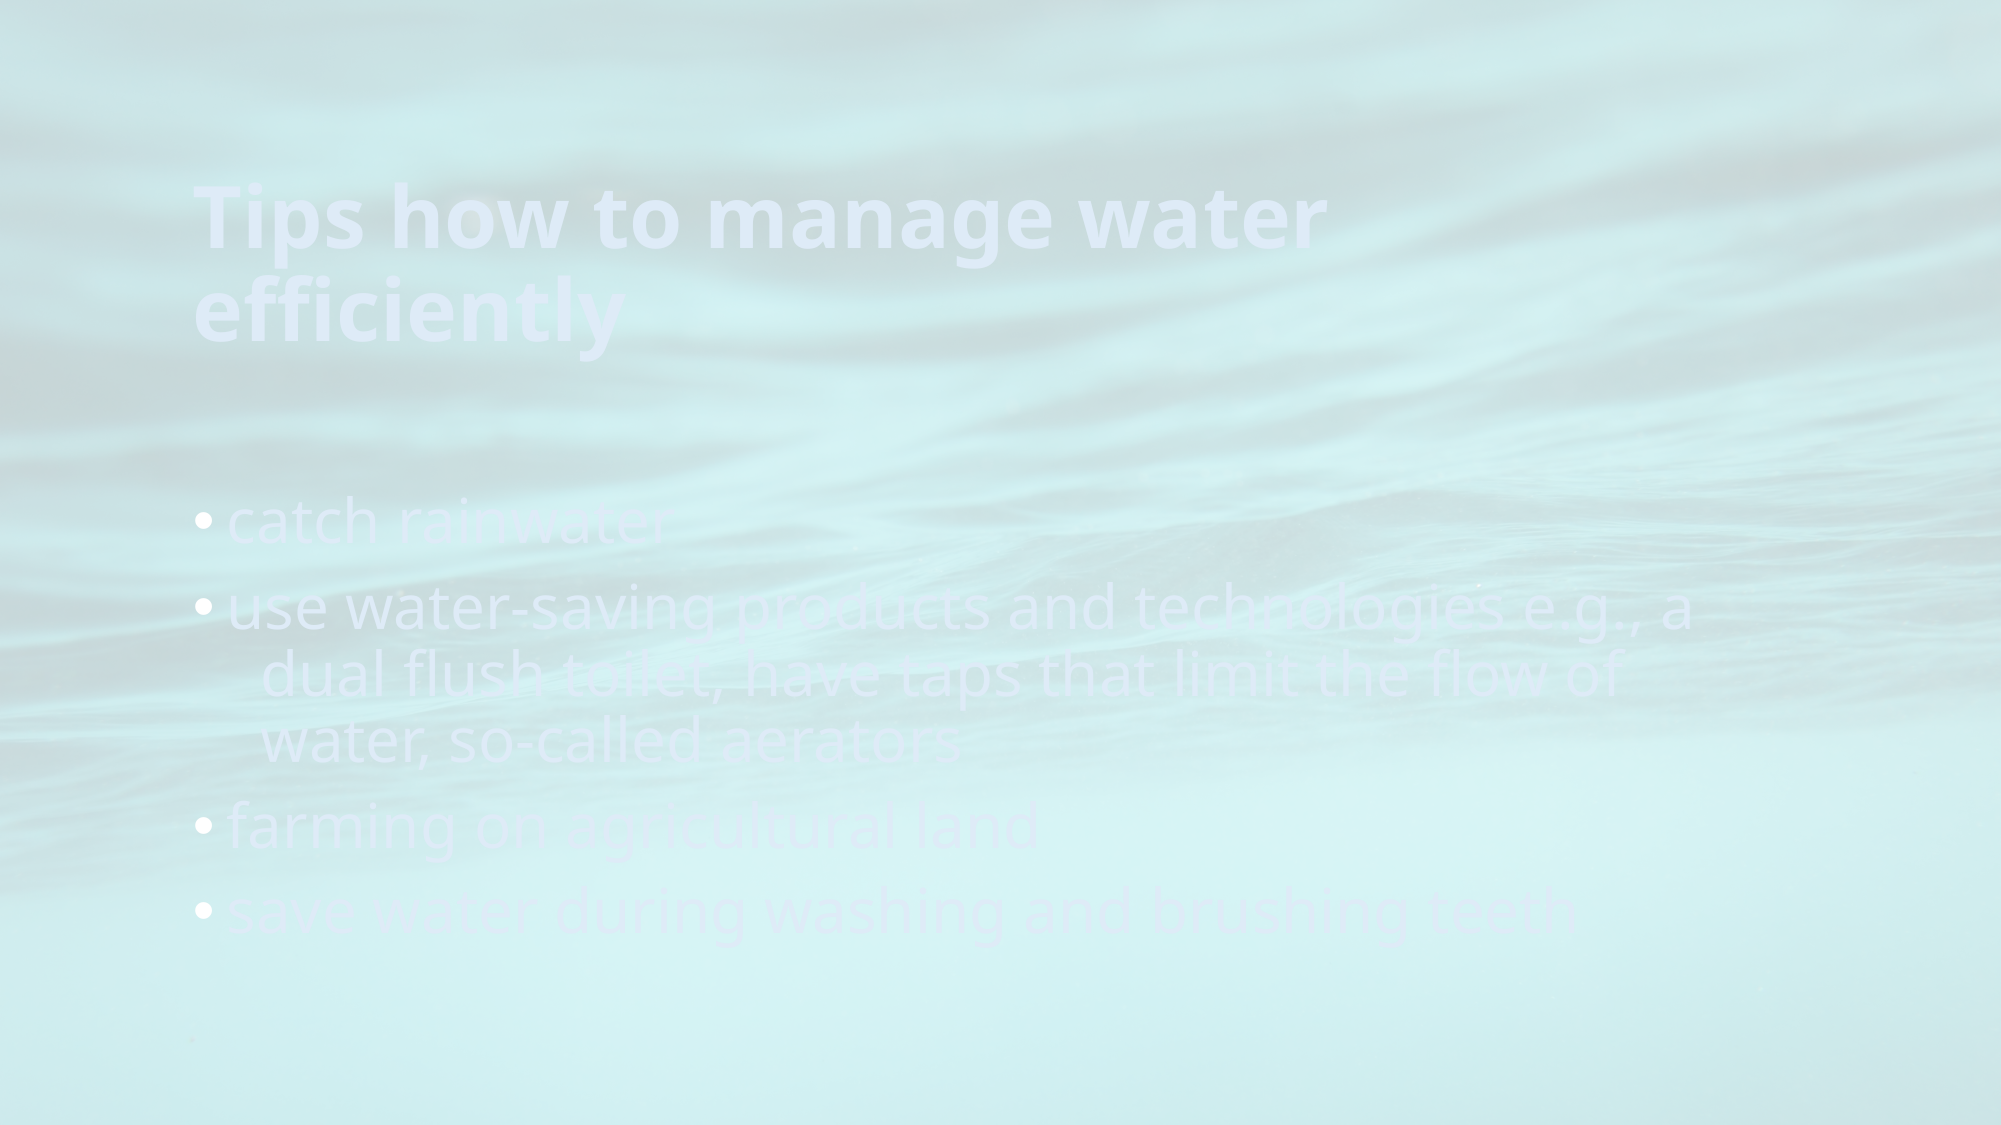

# Tips how to manage water efficiently
catch rainwater
use water-saving products and technologies e.g., a dual flush toilet, have taps that limit the flow of water, so-called aerators
farming on agricultural land
save water during washing and brushing teeth